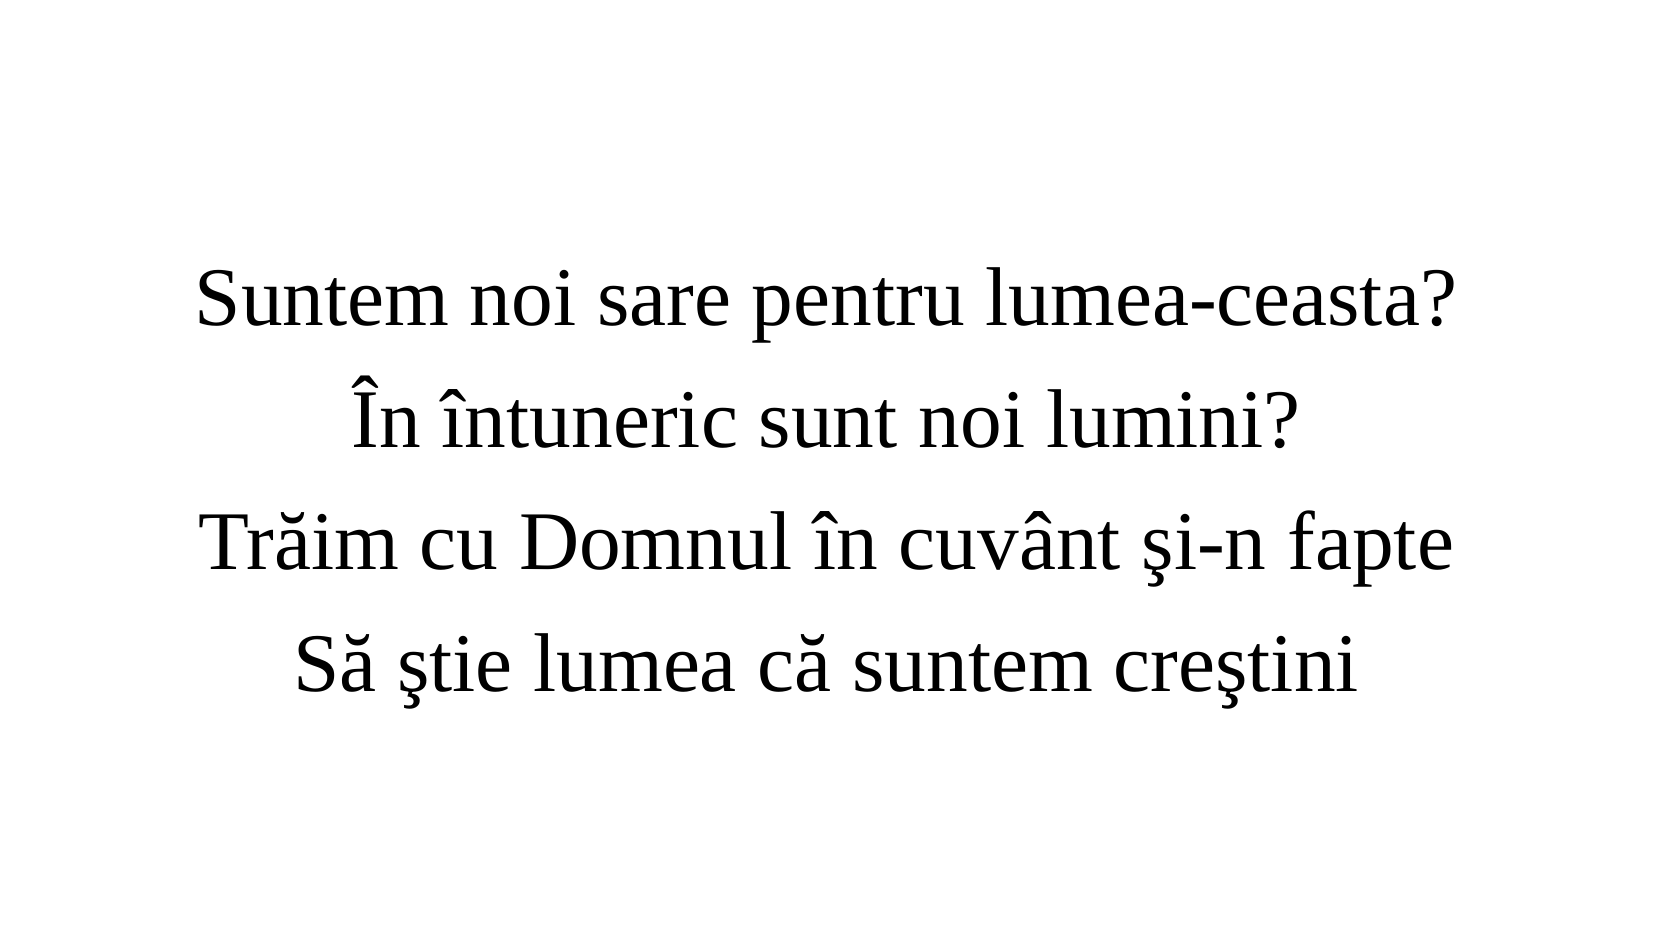

# Suntem noi sare pentru lumea-ceasta?
În întuneric sunt noi lumini?
Trăim cu Domnul în cuvânt şi-n fapte
Să ştie lumea că suntem creştini